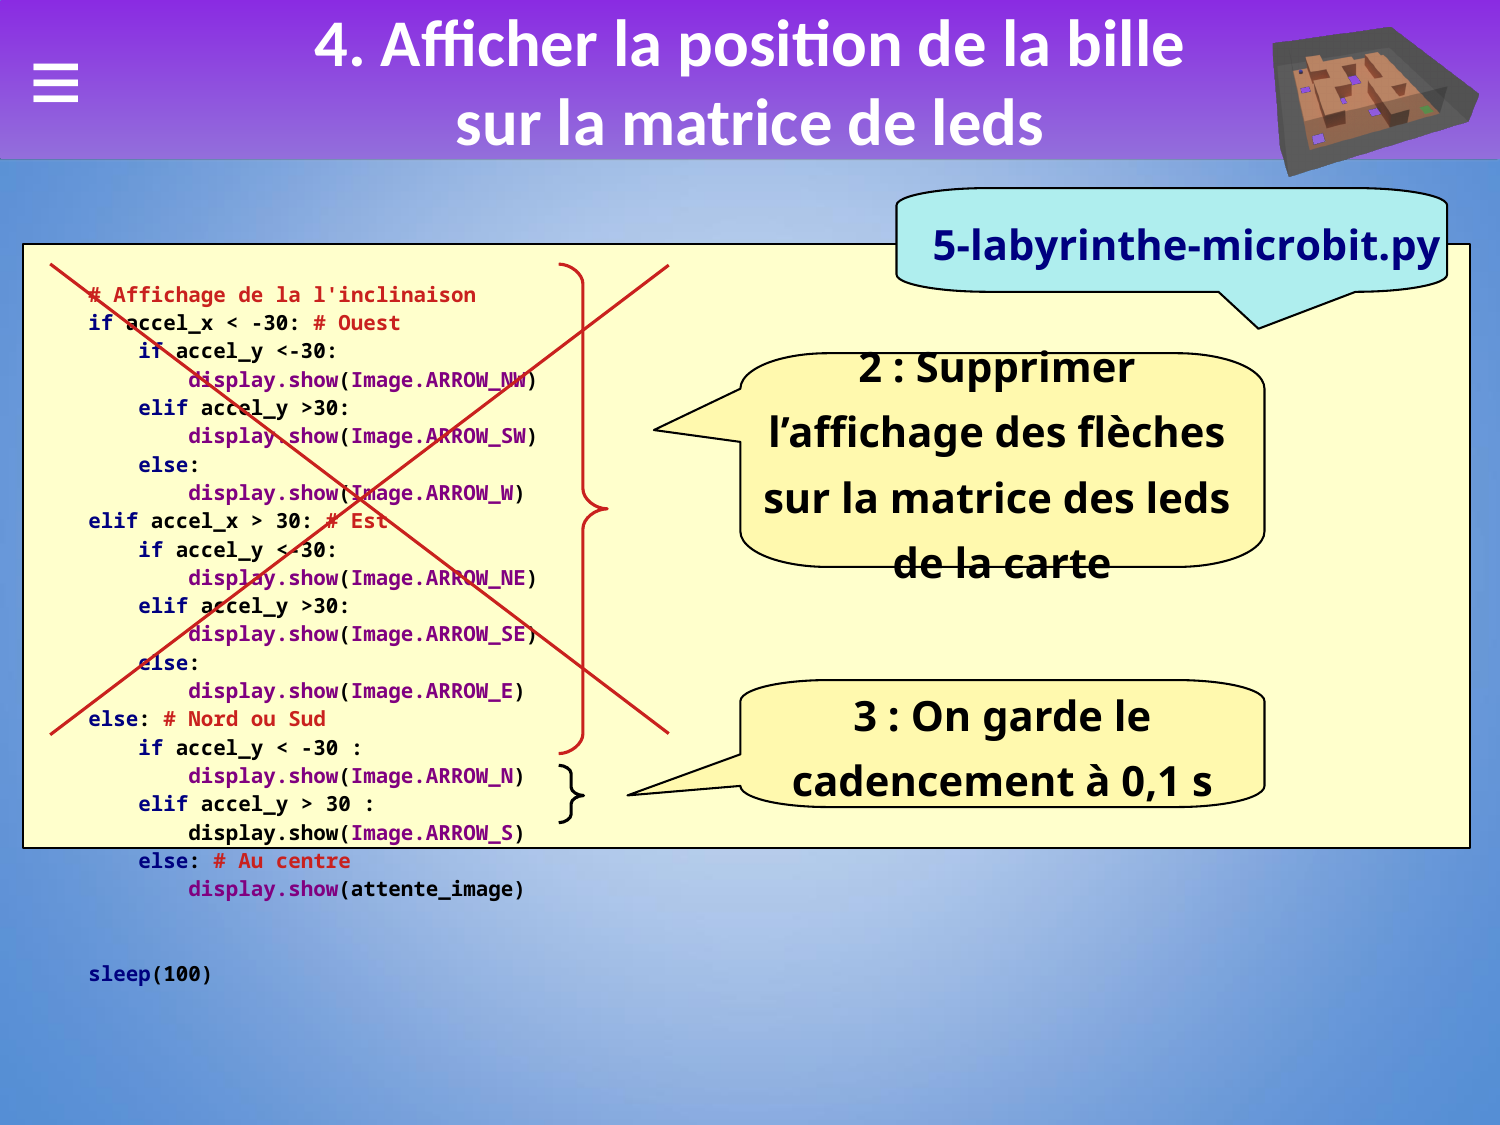

4. Afficher la position de la bille
sur la matrice de leds
≡
5-labyrinthe-microbit.py
 # Affichage de la l'inclinaison
 if accel_x < -30: # Ouest
 if accel_y <-30:
 display.show(Image.ARROW_NW)
 elif accel_y >30:
 display.show(Image.ARROW_SW)
 else:
 display.show(Image.ARROW_W)
 elif accel_x > 30: # Est
 if accel_y <-30:
 display.show(Image.ARROW_NE)
 elif accel_y >30:
 display.show(Image.ARROW_SE)
 else:
 display.show(Image.ARROW_E)
 else: # Nord ou Sud
 if accel_y < -30 :
 display.show(Image.ARROW_N)
 elif accel_y > 30 :
 display.show(Image.ARROW_S)
 else: # Au centre
 display.show(attente_image)
 sleep(100)
2 : Supprimer
l’affichage des flèches
sur la matrice des leds
de la carte
3 : On garde le
cadencement à 0,1 s